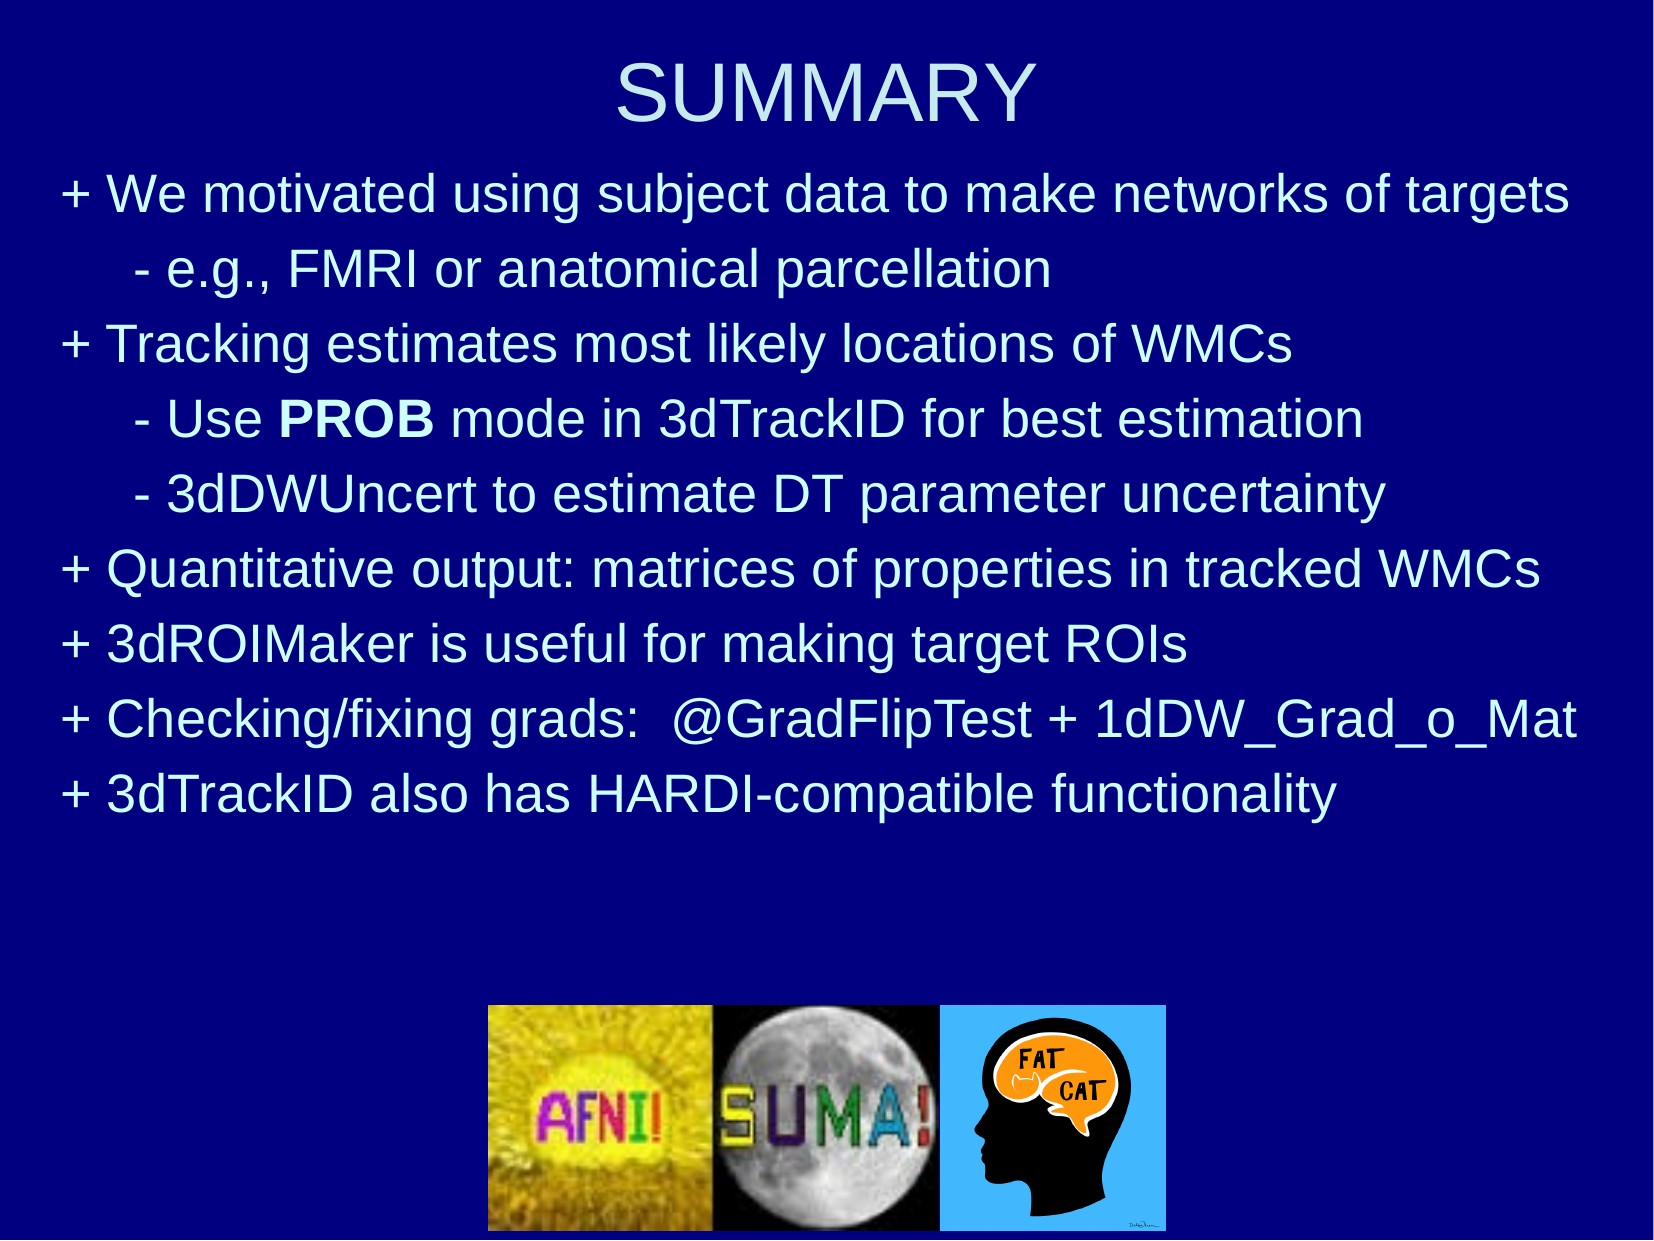

# SUMMARY
+ We motivated using subject data to make networks of targets
	- e.g., FMRI or anatomical parcellation
+ Tracking estimates most likely locations of WMCs
	- Use PROB mode in 3dTrackID for best estimation
	- 3dDWUncert to estimate DT parameter uncertainty
+ Quantitative output: matrices of properties in tracked WMCs
+ 3dROIMaker is useful for making target ROIs
+ Checking/fixing grads: @GradFlipTest + 1dDW_Grad_o_Mat
+ 3dTrackID also has HARDI-compatible functionality